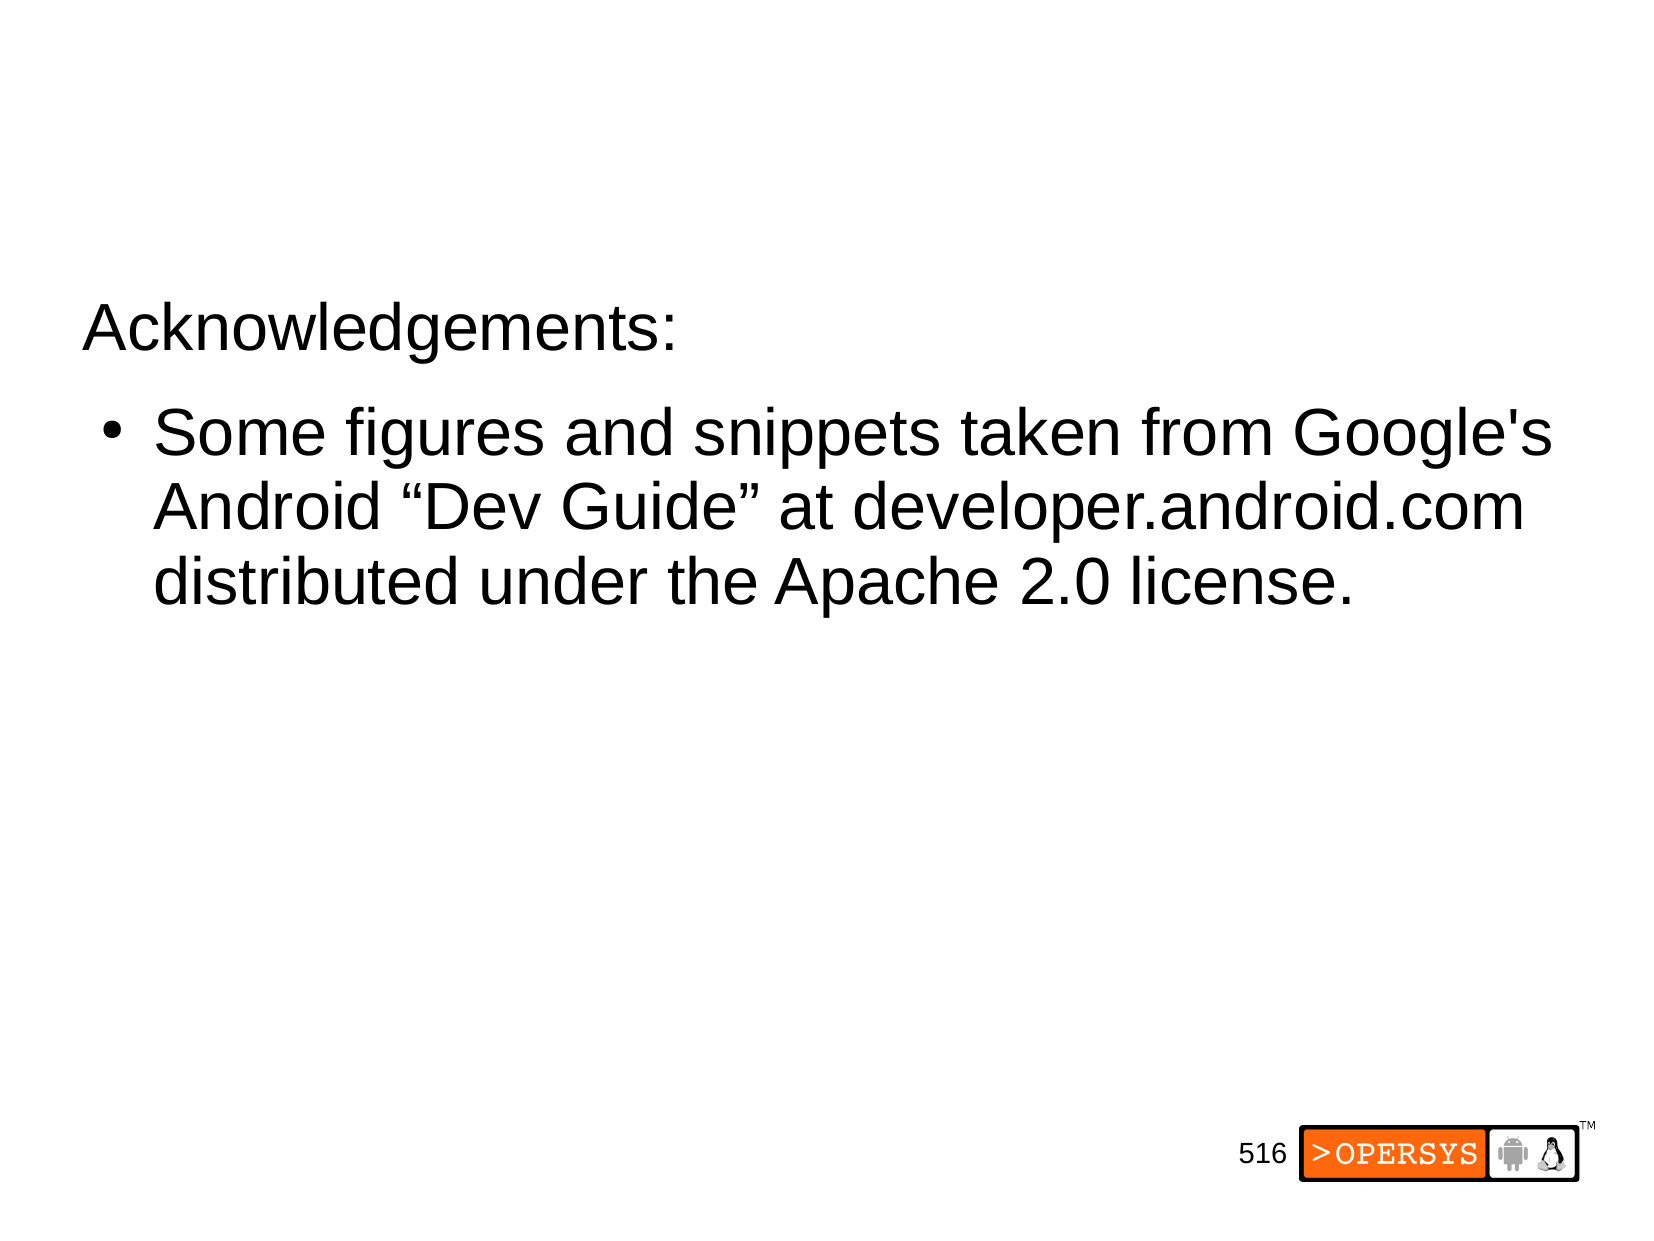

# Acknowledgements:
Some figures and snippets taken from Google's Android “Dev Guide” at developer.android.com distributed under the Apache 2.0 license.